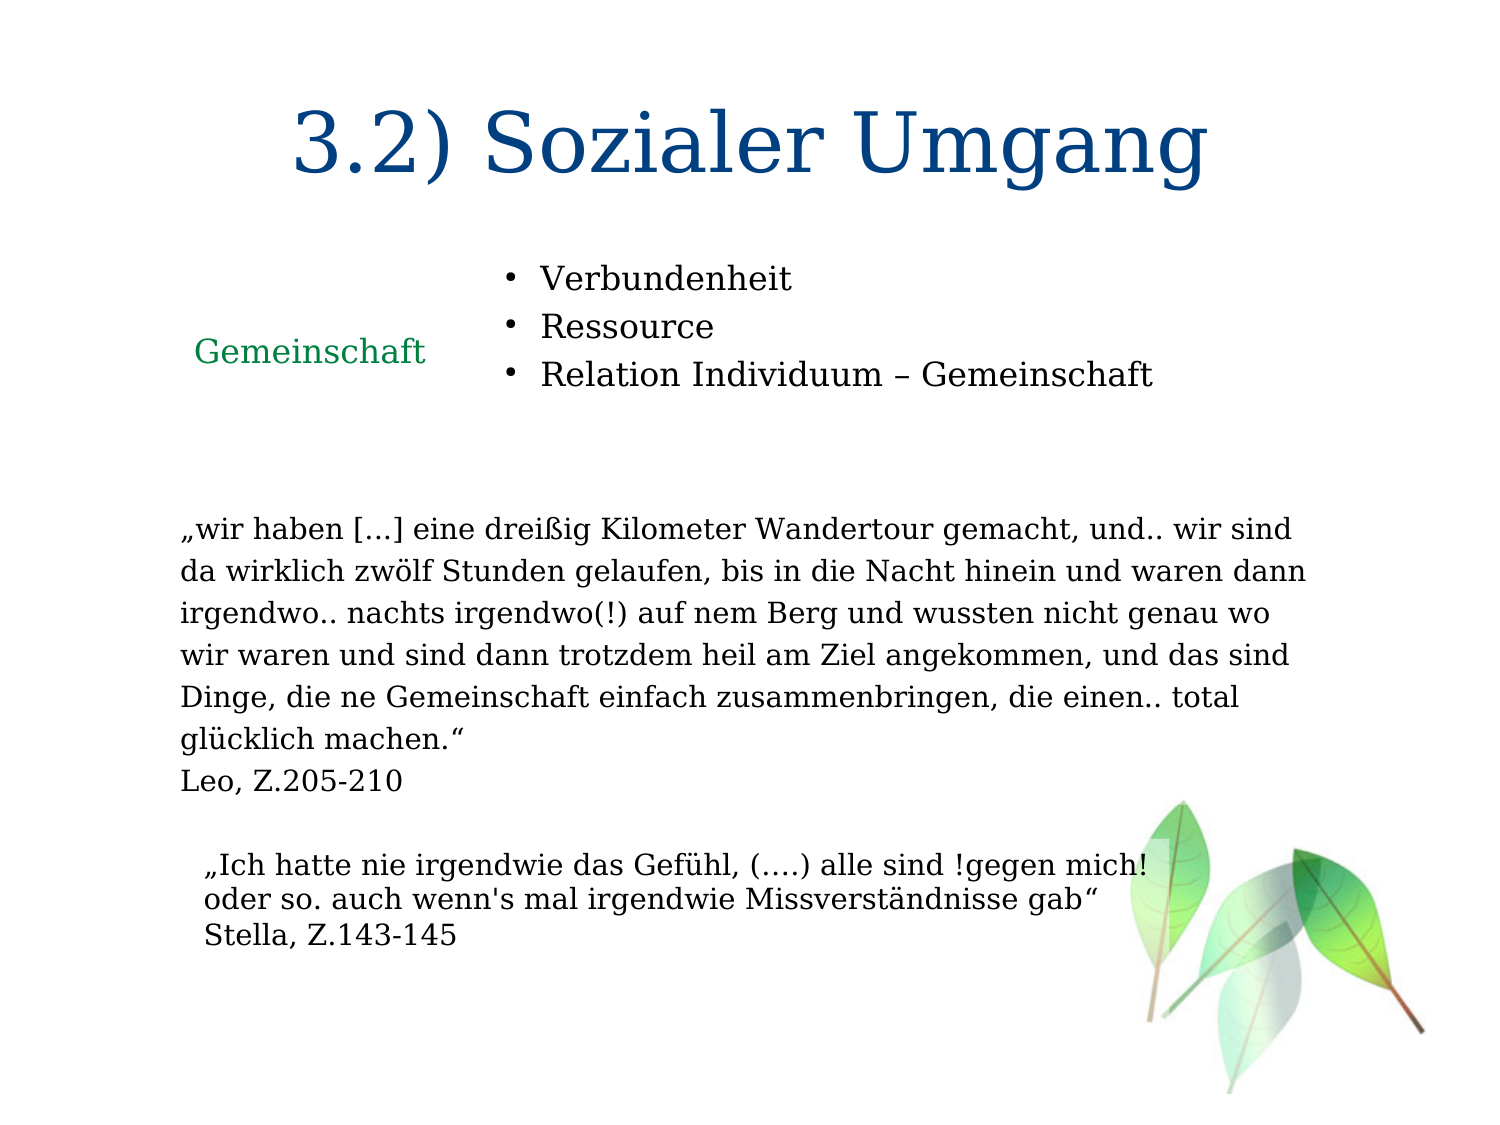

# 3.2) Sozialer Umgang
Verbundenheit
Ressource
Relation Individuum – Gemeinschaft
Gemeinschaft
„wir haben [...] eine dreißig Kilometer Wandertour gemacht, und.. wir sind da wirklich zwölf Stunden gelaufen, bis in die Nacht hinein und waren dann irgendwo.. nachts irgendwo(!) auf nem Berg und wussten nicht genau wo wir waren und sind dann trotzdem heil am Ziel angekommen, und das sind Dinge, die ne Gemeinschaft einfach zusammenbringen, die einen.. total glücklich machen.“
Leo, Z.205-210
„Ich hatte nie irgendwie das Gefühl, (….) alle sind !gegen mich! oder so. auch wenn's mal irgendwie Missverständnisse gab“
Stella, Z.143-145